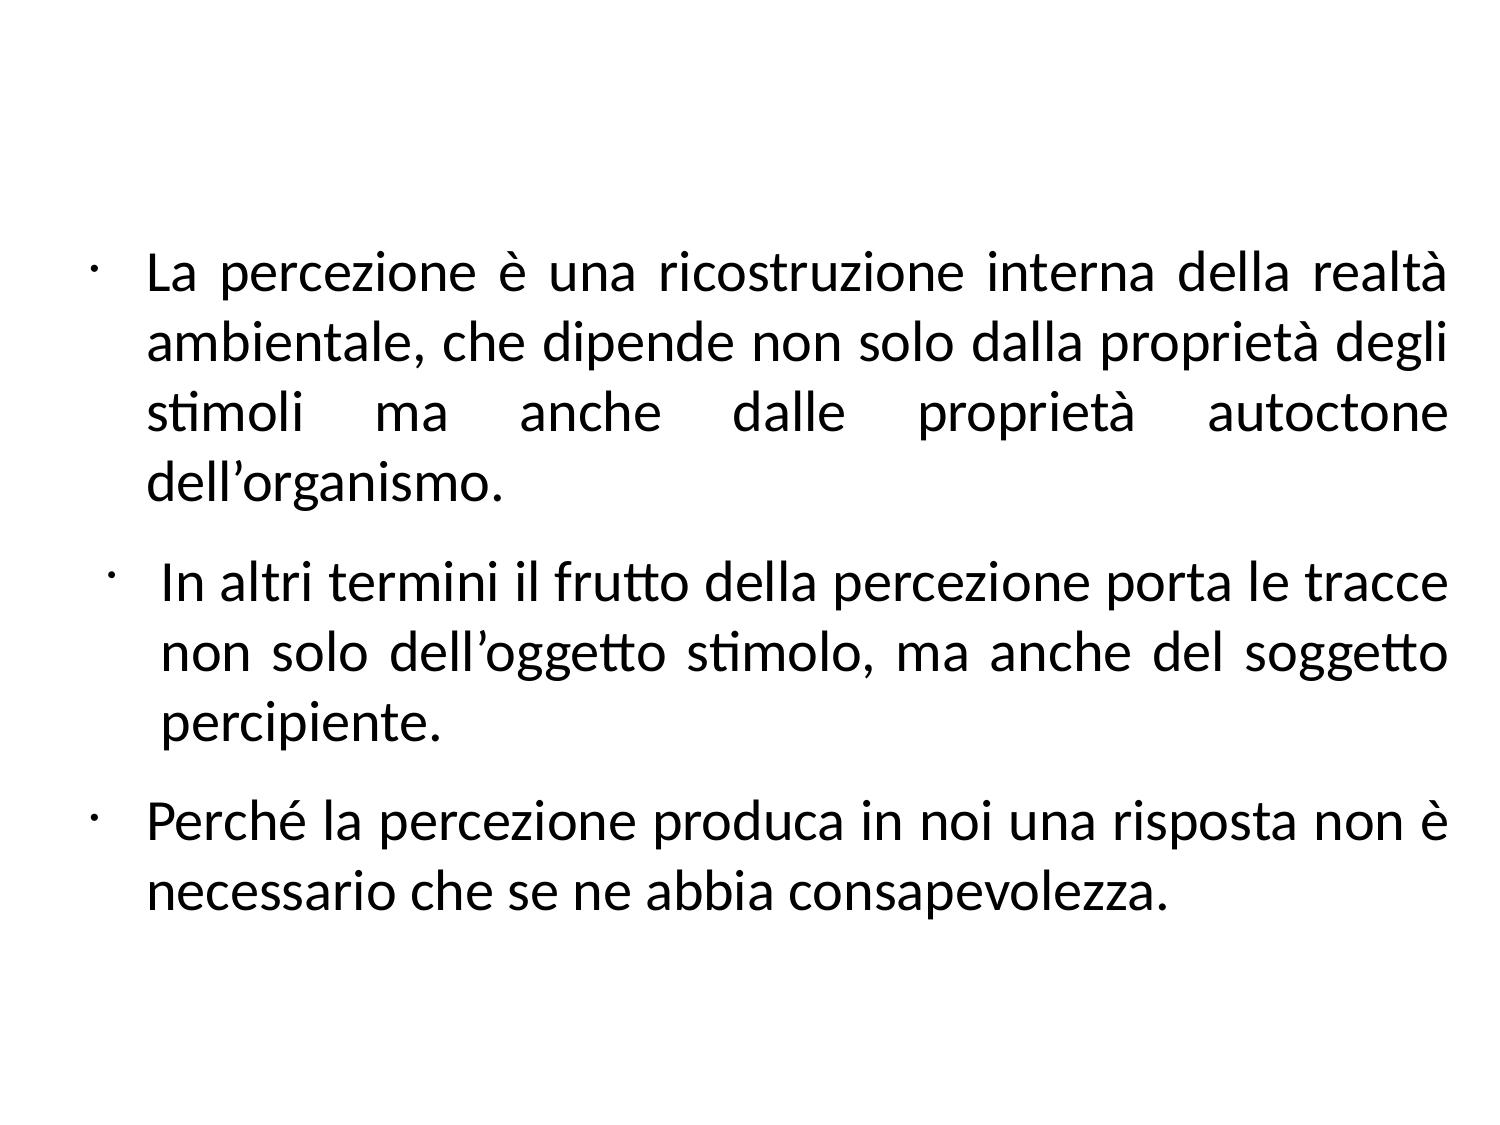

# La percezione è una ricostruzione interna della realtà ambientale, che dipende non solo dalla proprietà degli stimoli ma anche dalle proprietà autoctone dell’organismo.
In altri termini il frutto della percezione porta le tracce non solo dell’oggetto stimolo, ma anche del soggetto percipiente.
Perché la percezione produca in noi una risposta non è necessario che se ne abbia consapevolezza.